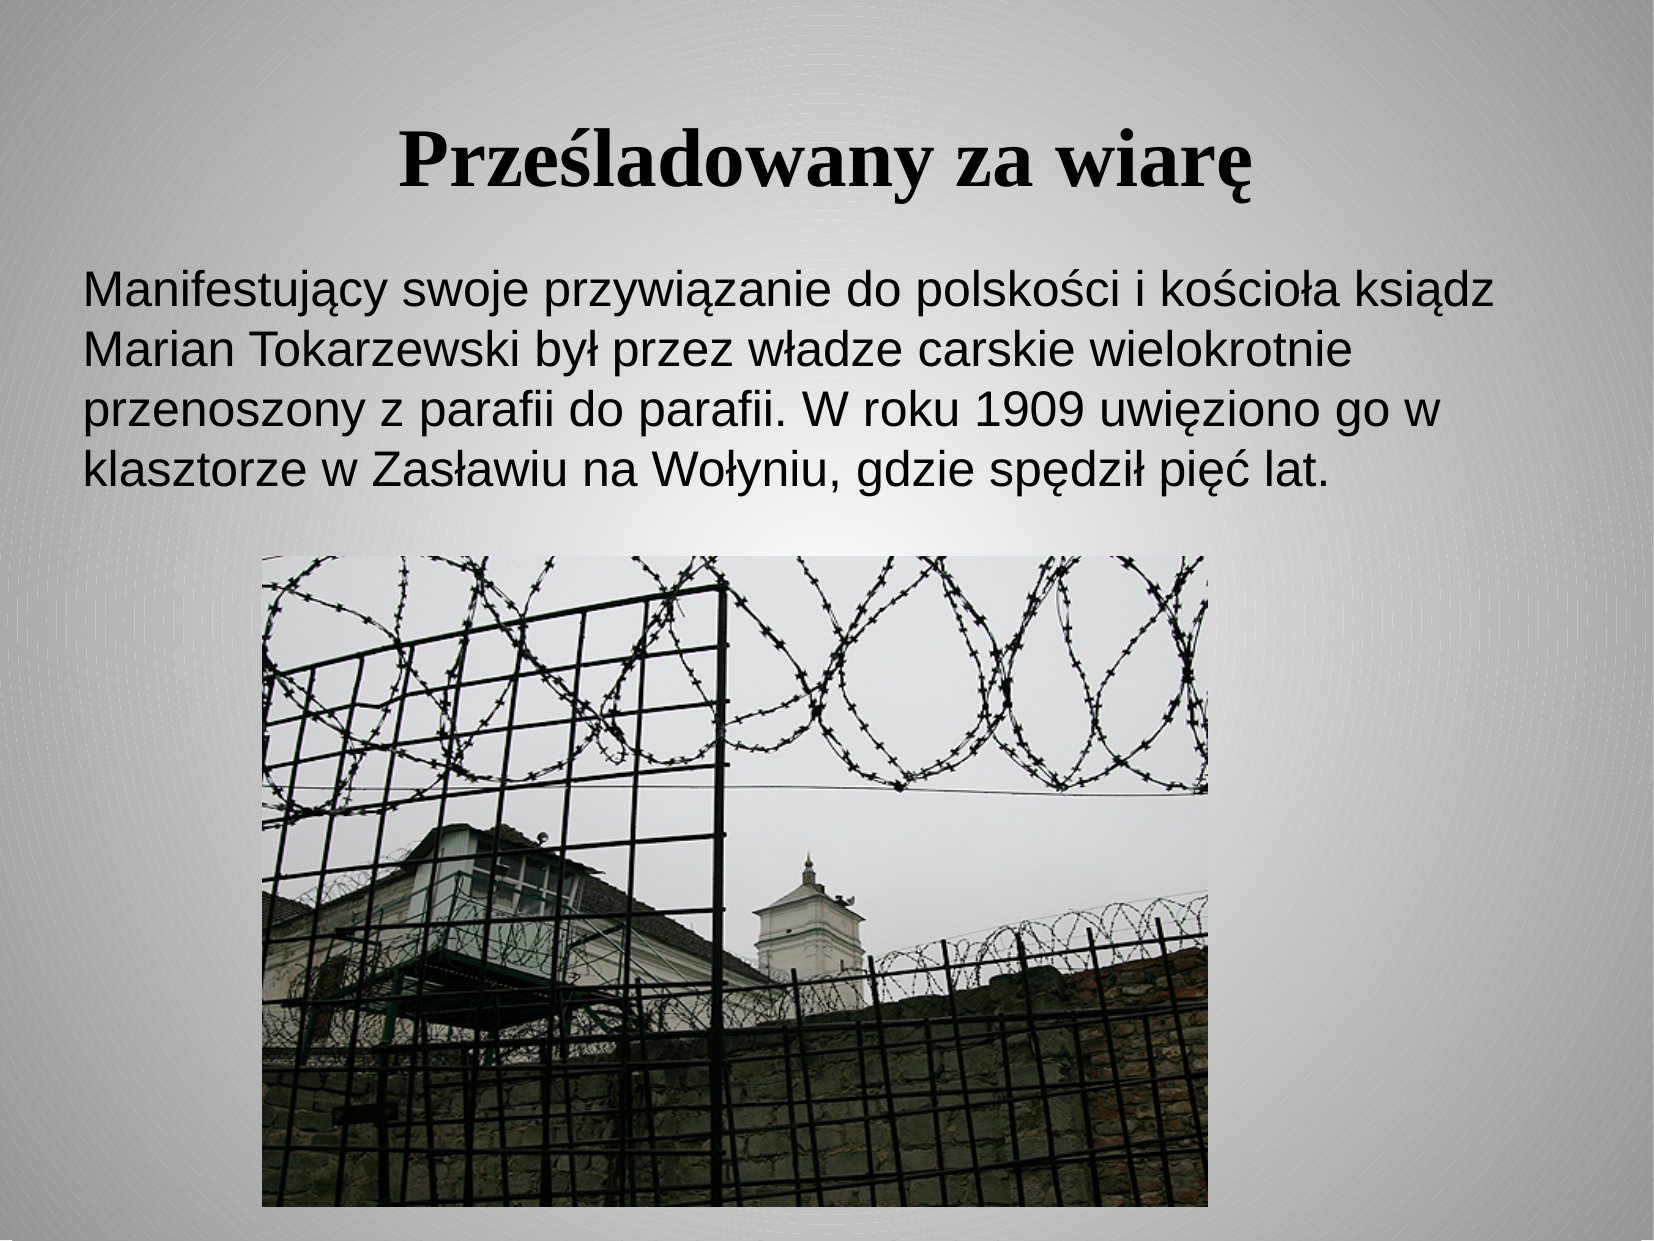

# Prześladowany za wiarę
Manifestujący swoje przywiązanie do polskości i kościoła ksiądz Marian Tokarzewski był przez władze carskie wielokrotnie przenoszony z parafii do parafii. W roku 1909 uwięziono go w klasztorze w Zasławiu na Wołyniu, gdzie spędził pięć lat.